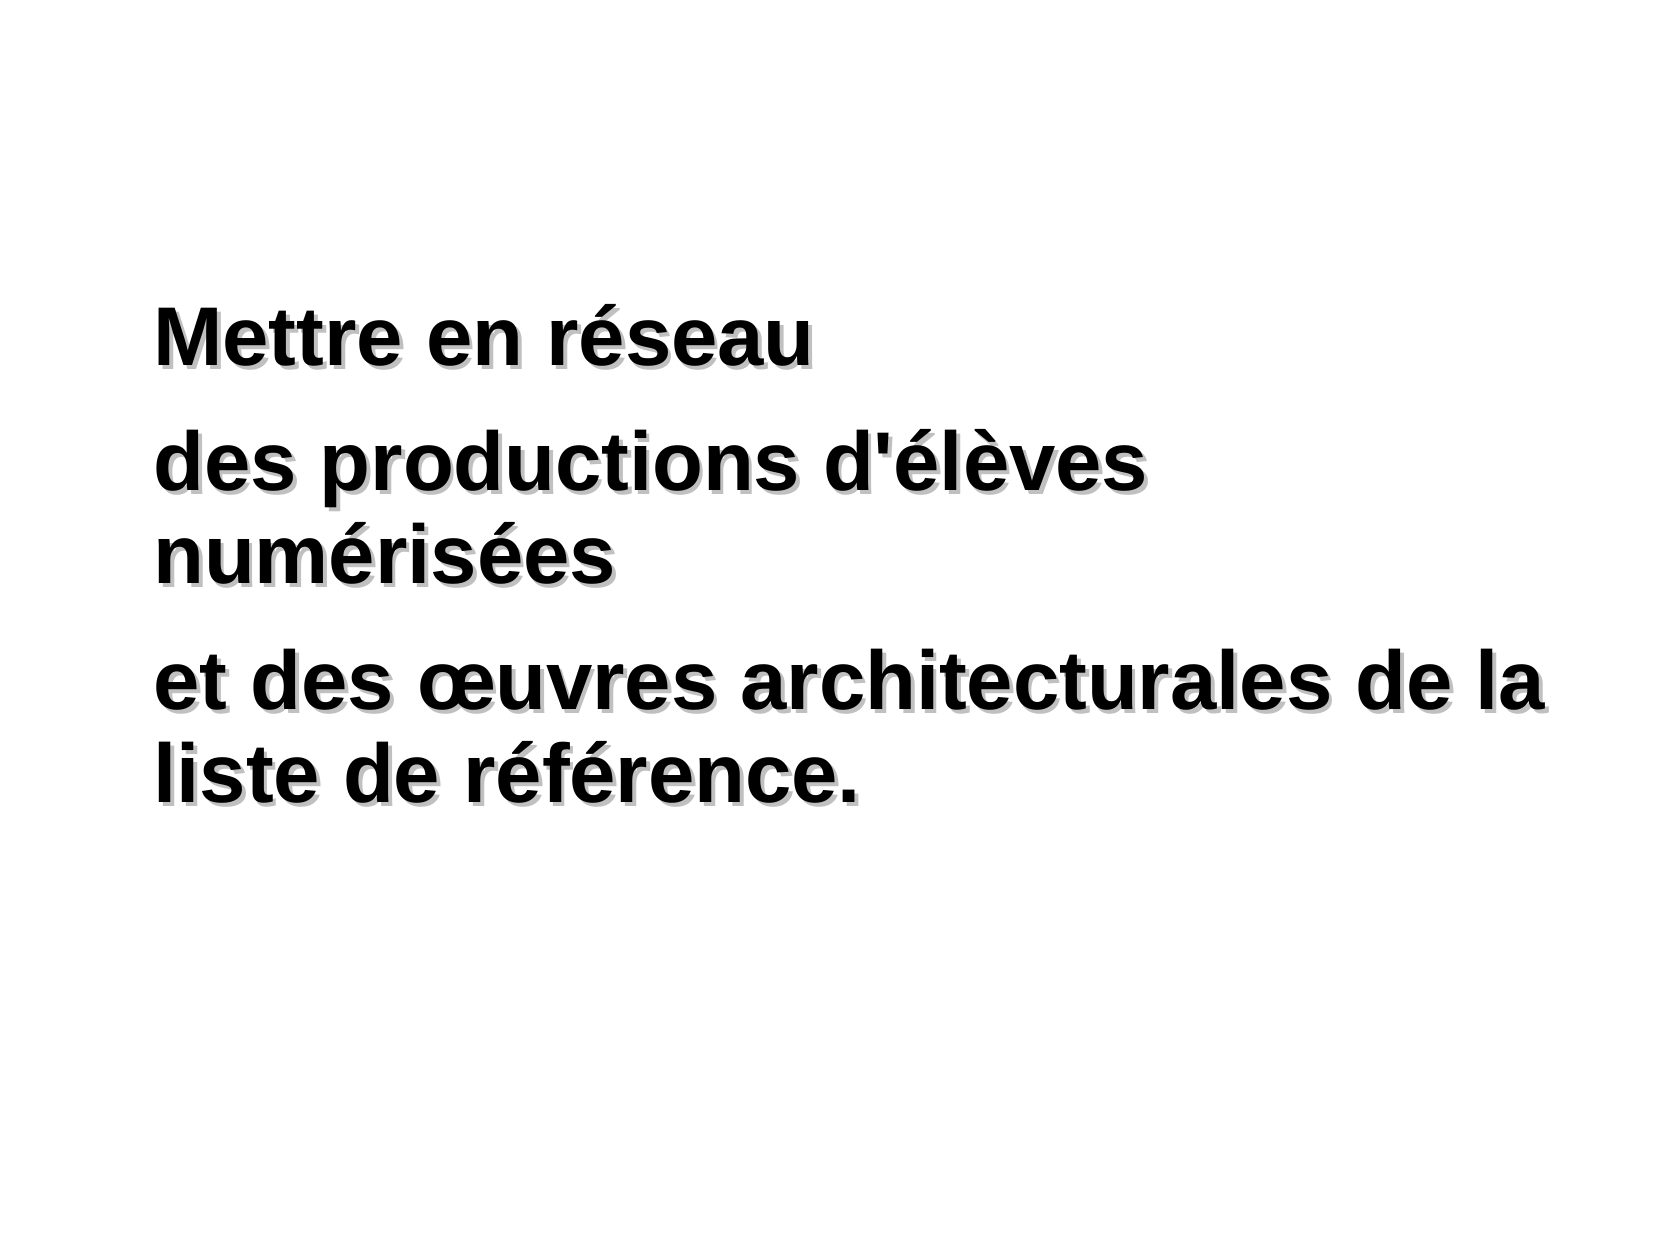

#
Mettre en réseau
des productions d'élèves numérisées
et des œuvres architecturales de la liste de référence.